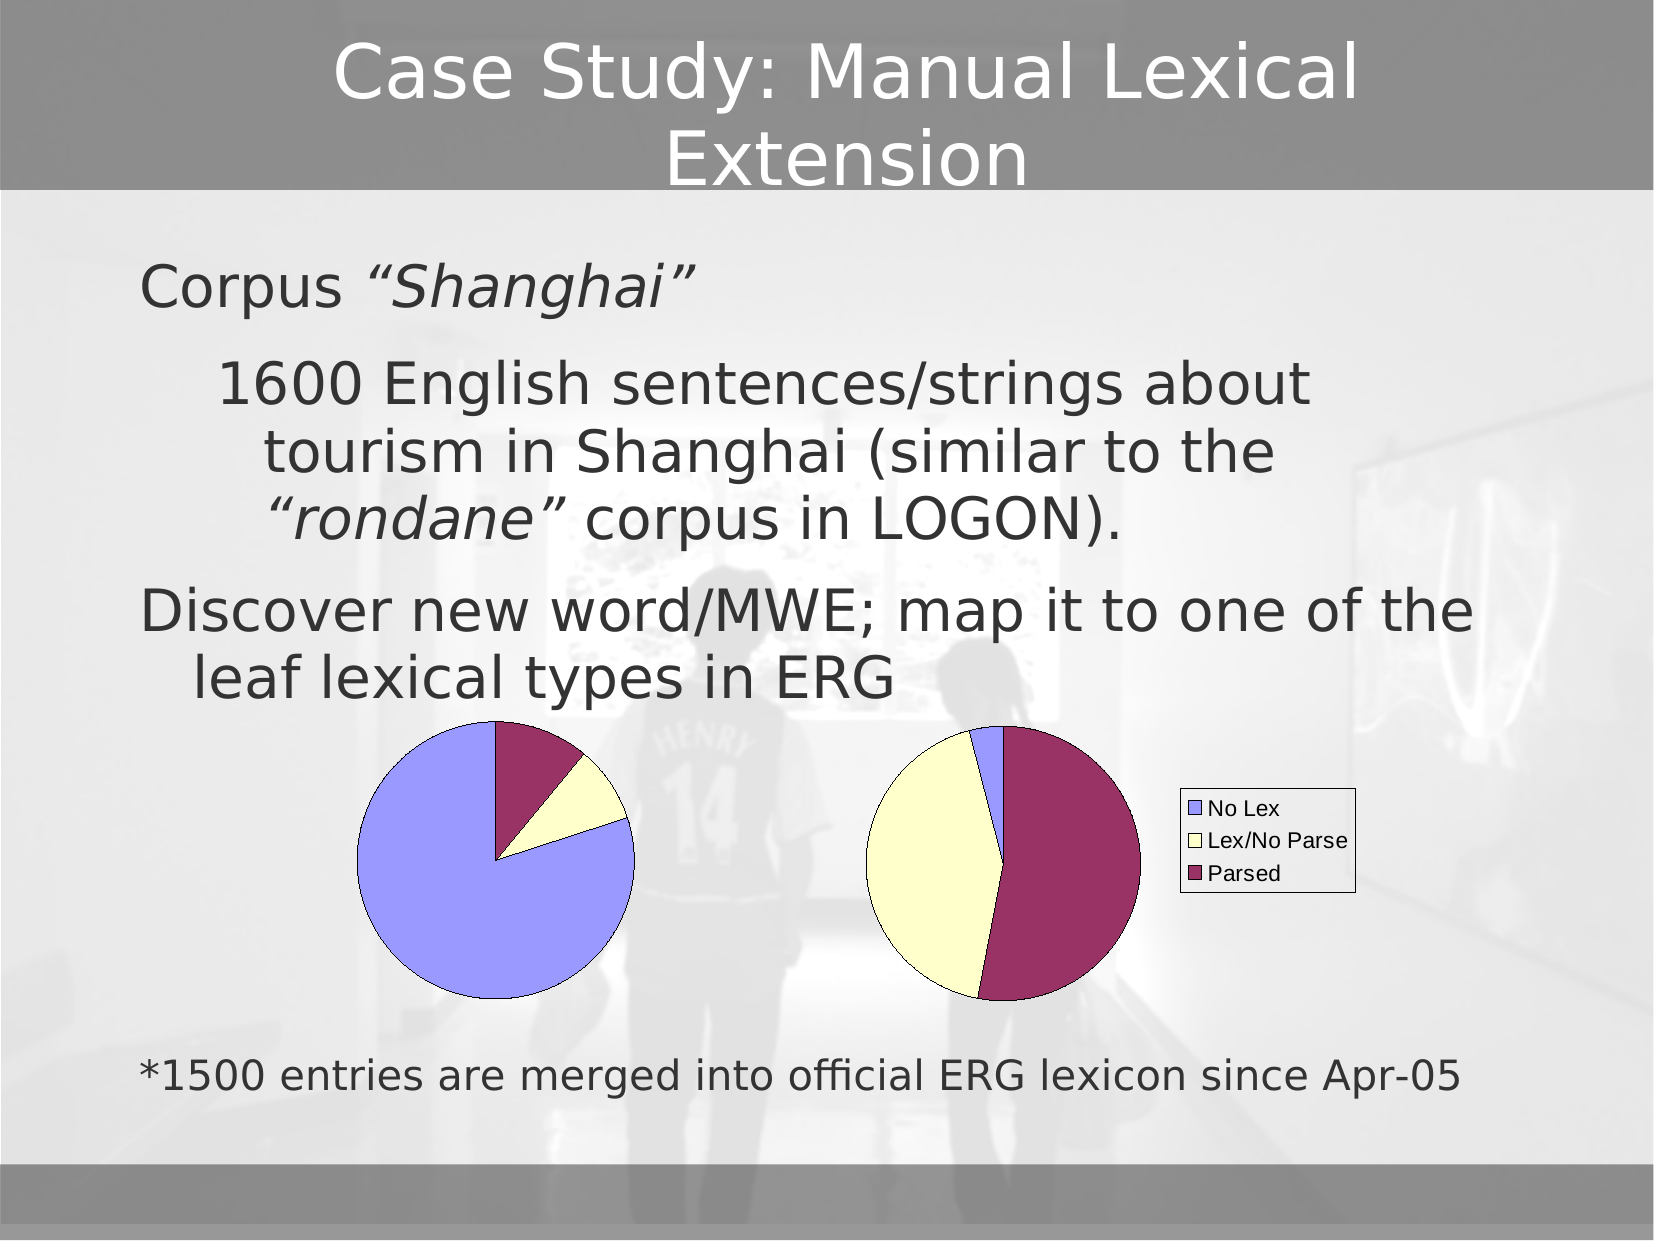

# Case Study: Manual Lexical Extension
Corpus “Shanghai”
1600 English sentences/strings about tourism in Shanghai (similar to the “rondane” corpus in LOGON).
Discover new word/MWE; map it to one of the leaf lexical types in ERG
*1500 entries are merged into official ERG lexicon since Apr-05
### Chart
| Category | Row 2 |
|---|---|
| No Lex | 80.0 |
| Lex/No Parse | 9.0 |
| Parsed | 11.0 |
### Chart
| Category | Row 2 |
|---|---|
| No Lex | 4.0 |
| Lex/No Parse | 43.0 |
| Parsed | 53.0 |